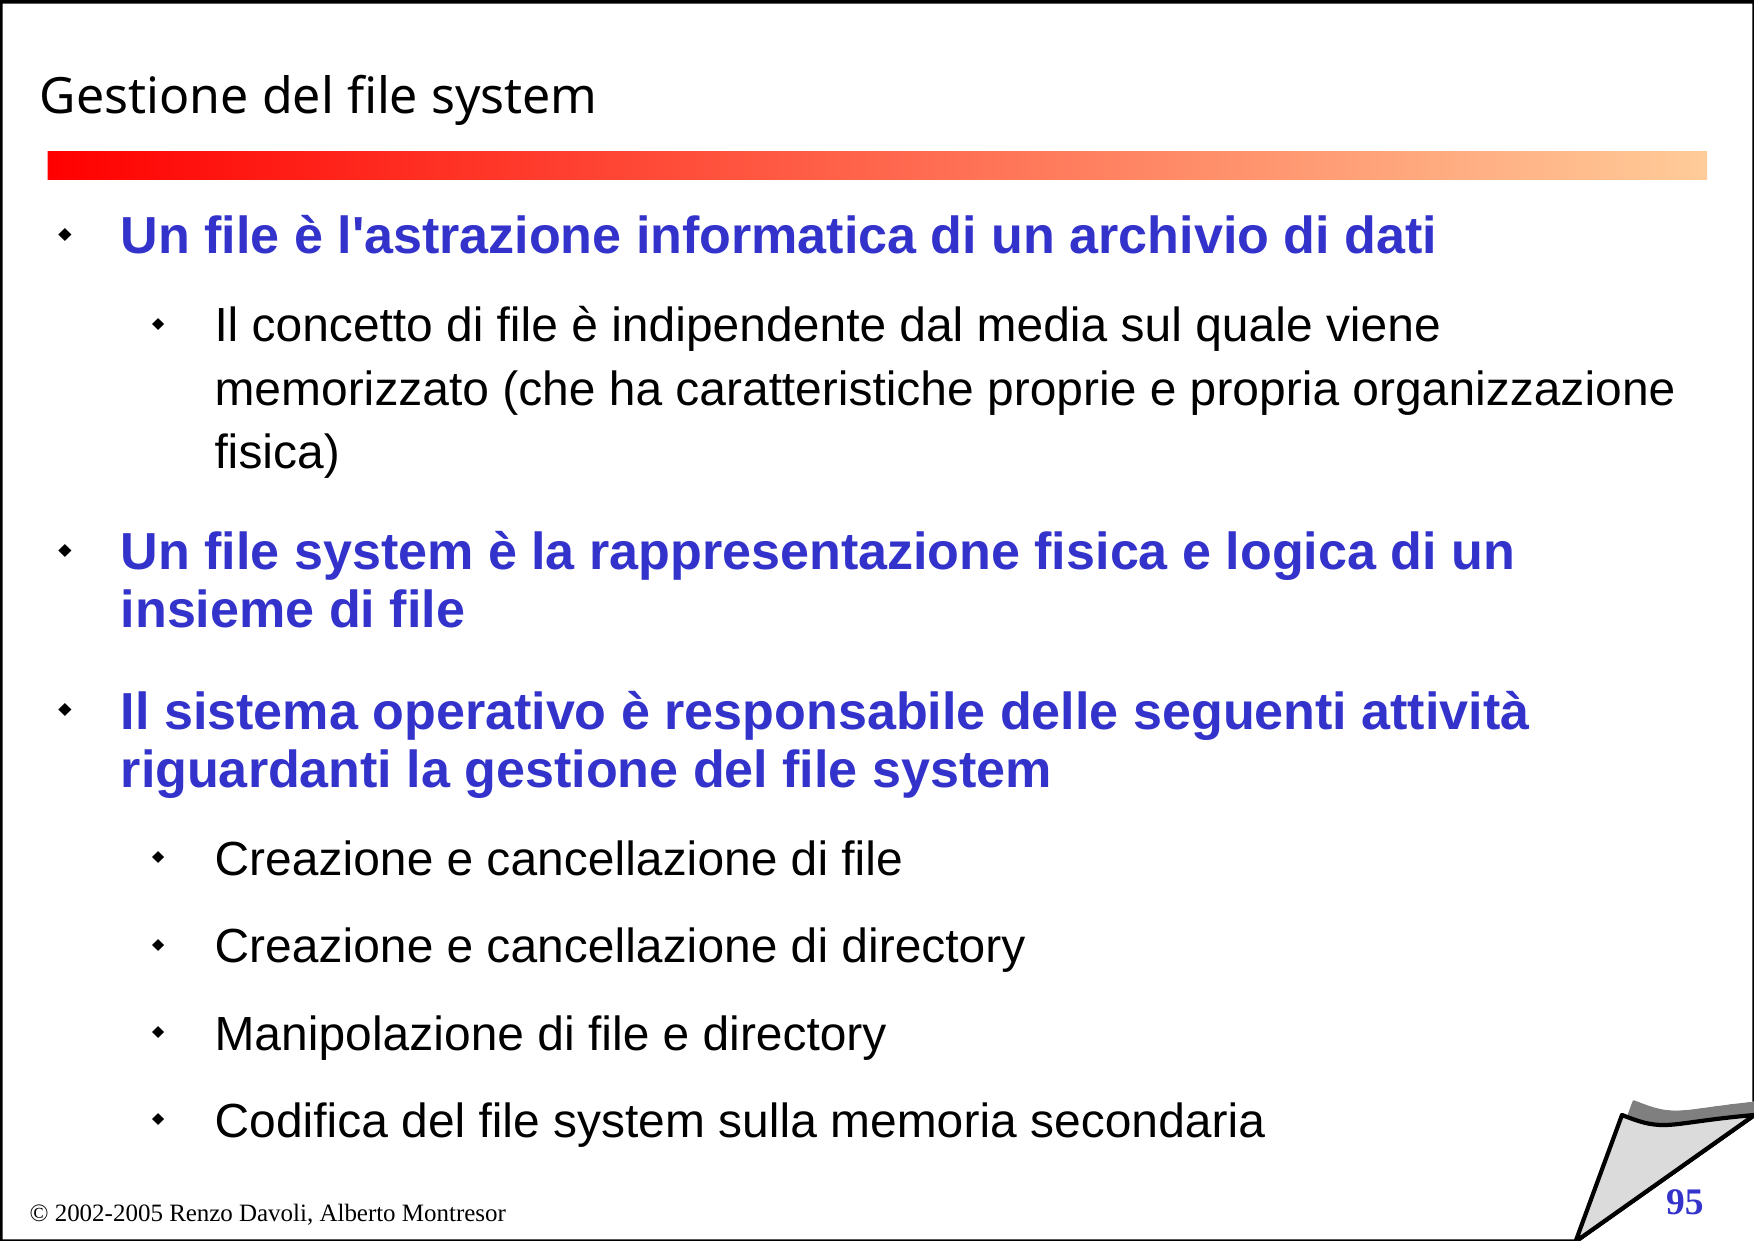

# Gestione del file system
Un file è l'astrazione informatica di un archivio di dati
Il concetto di file è indipendente dal media sul quale viene memorizzato (che ha caratteristiche proprie e propria organizzazione fisica)
Un file system è la rappresentazione fisica e logica di un insieme di file
Il sistema operativo è responsabile delle seguenti attività riguardanti la gestione del file system
Creazione e cancellazione di file
Creazione e cancellazione di directory
Manipolazione di file e directory
Codifica del file system sulla memoria secondaria